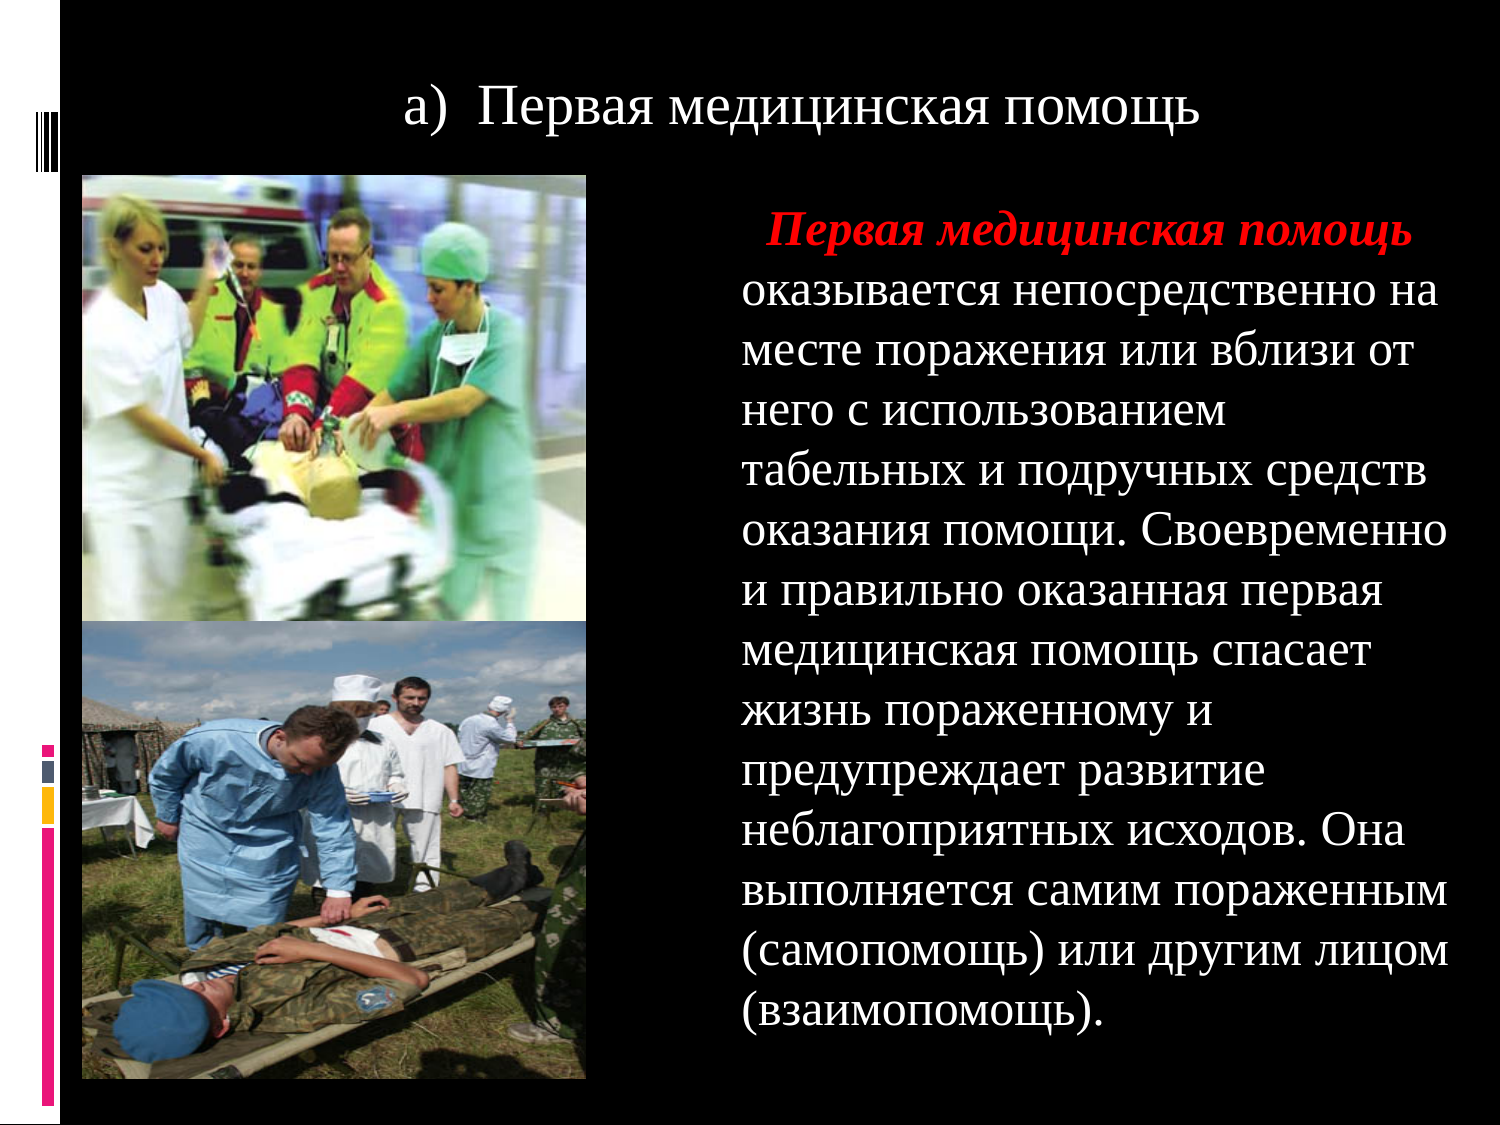

а) Первая медицинская помощь
 Первая медицинская помощь оказывается непосредственно на месте поражения или вблизи от него с использованием табельных и подручных средств оказания помощи. Своевременно и правильно оказанная первая медицинская помощь спасает жизнь пораженному и предупреждает развитие неблагоприятных исходов. Она выполняется самим пораженным (самопомощь) или другим лицом (взаимопомощь).